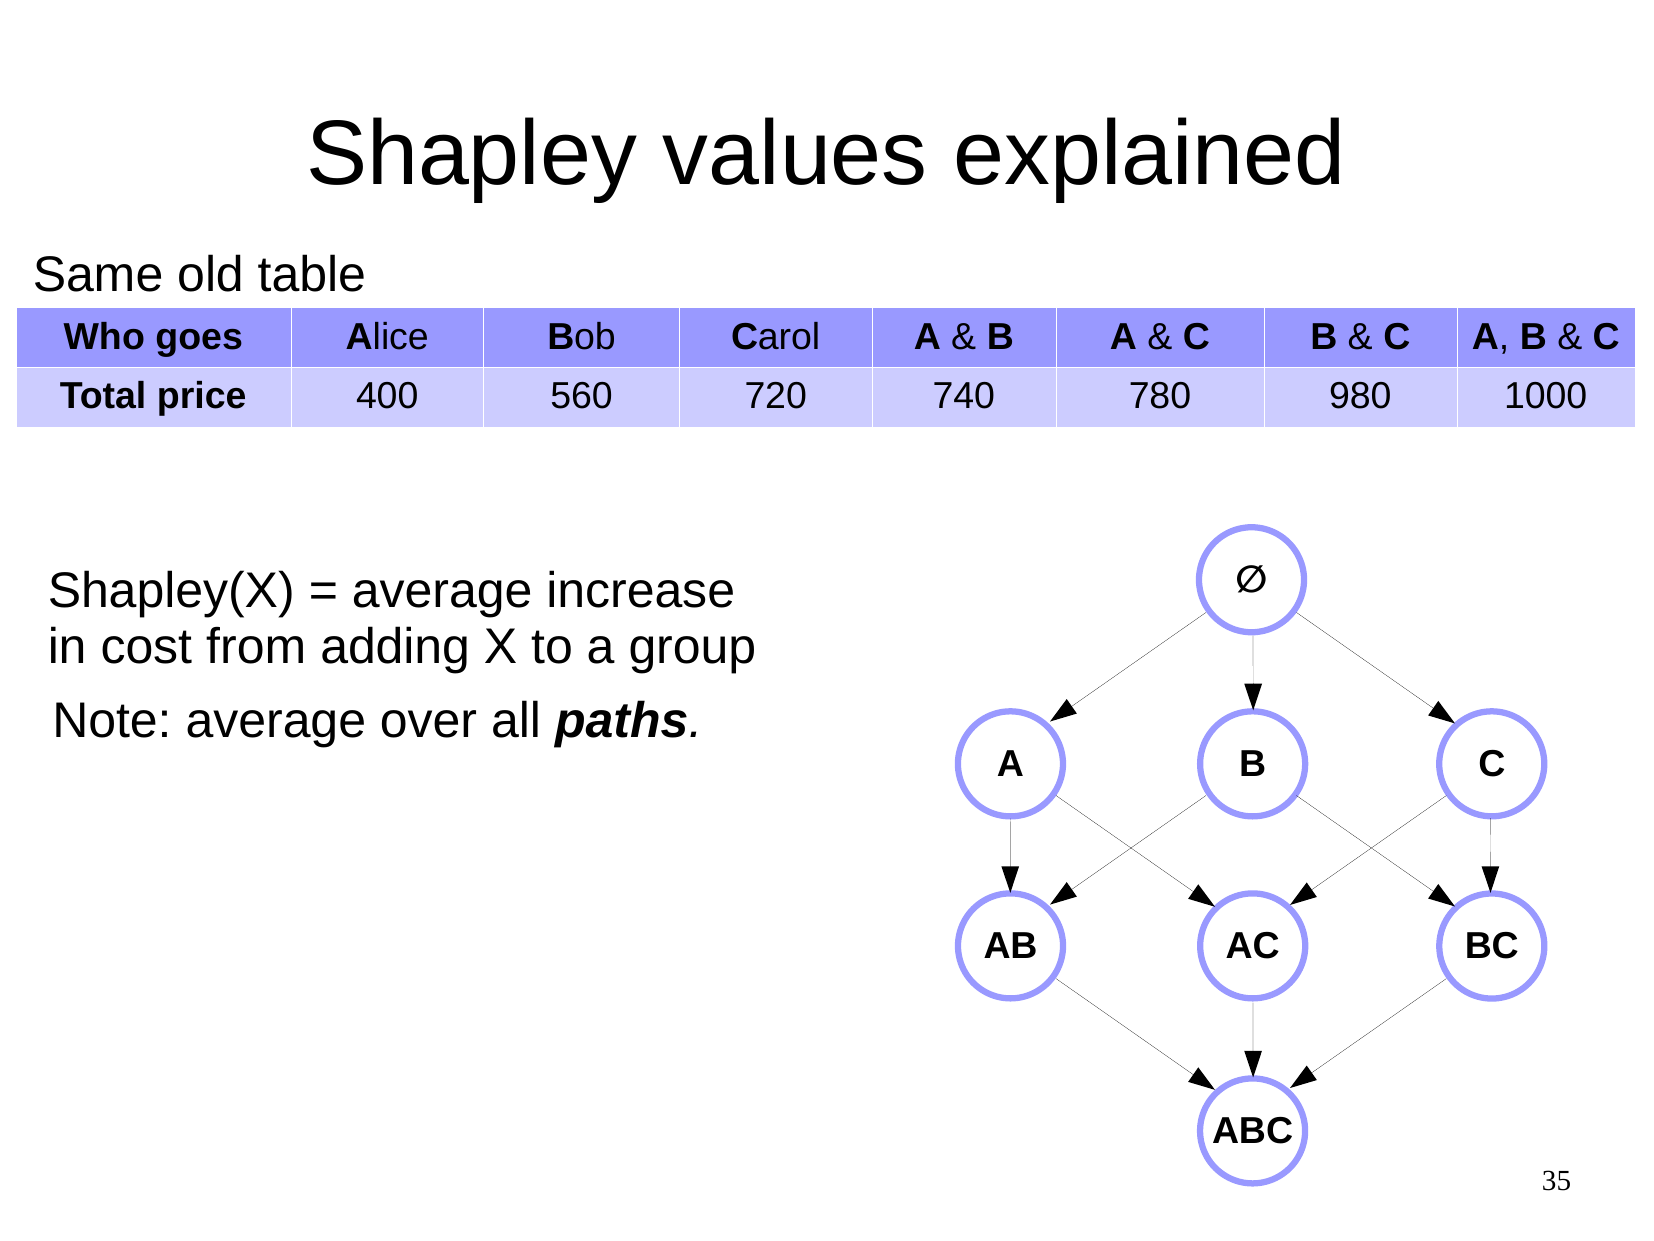

# Shapley values explained
Same old table
| Who goes | Alice | Bob | Carol | A & B | A & C | B & C | A, B & C |
| --- | --- | --- | --- | --- | --- | --- | --- |
| Total price | 400 | 560 | 720 | 740 | 780 | 980 | 1000 |
∅
Shapley(X) = average increase
in cost from adding X to a group
Note: average over all paths.
A
B
C
AB
AC
BC
ABC
35